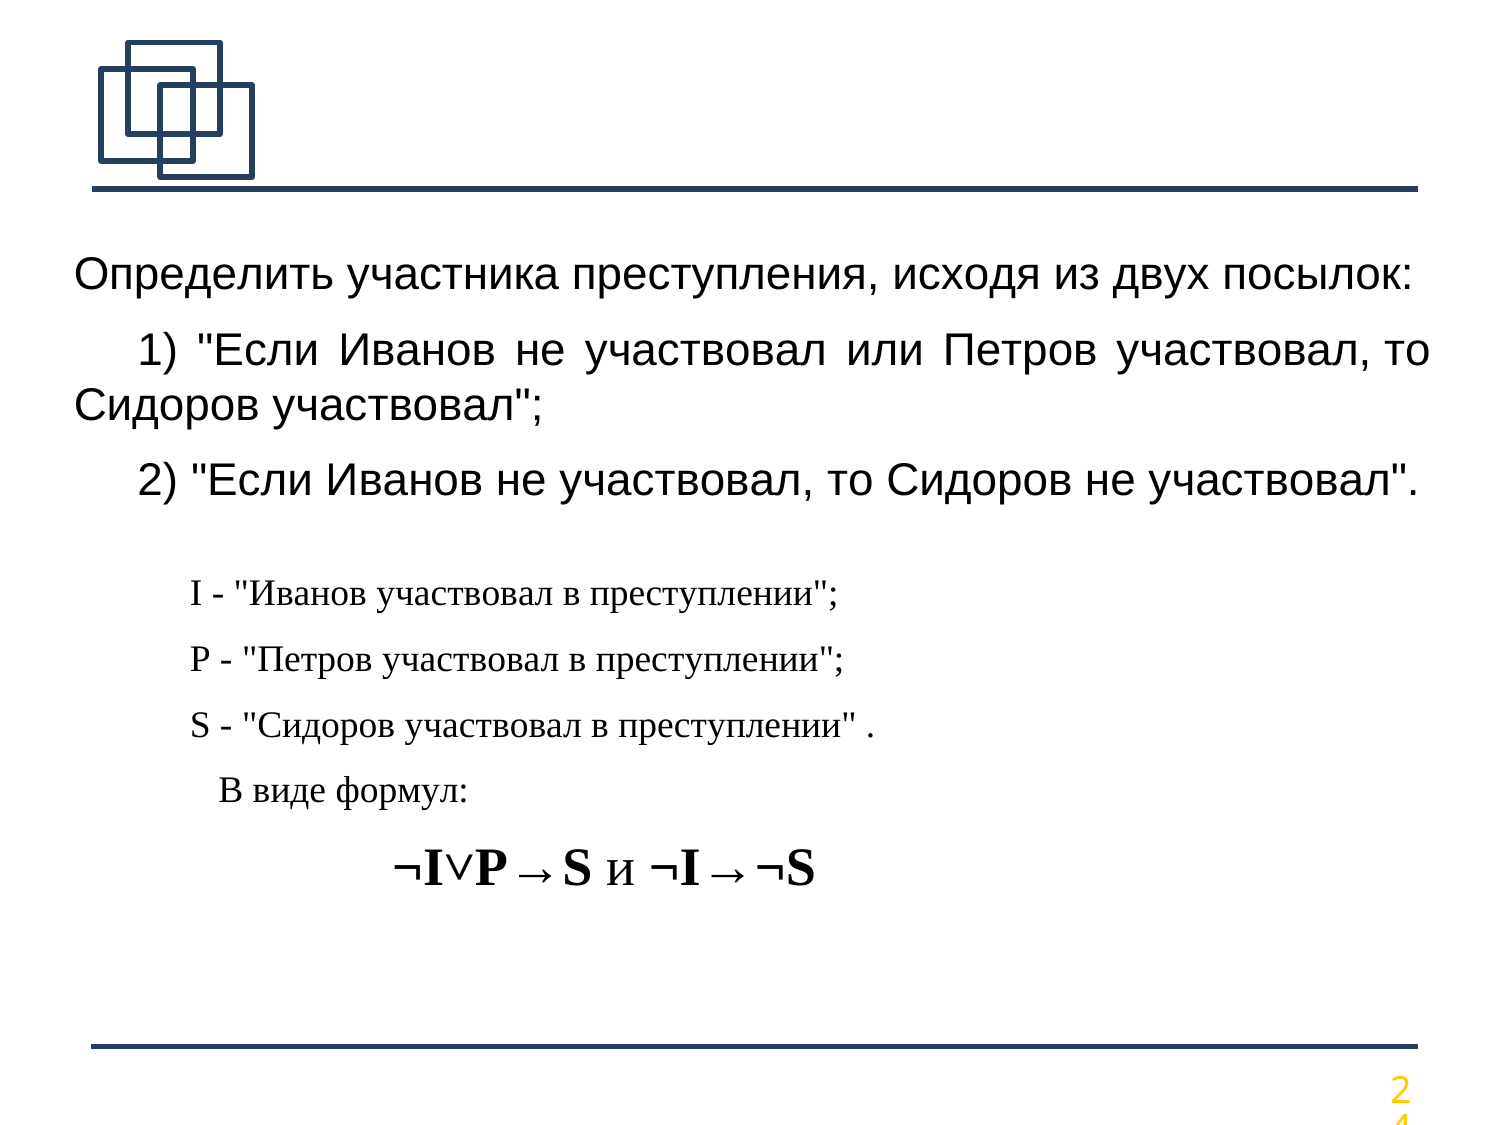

Определить участника преступления, исходя из двух посылок:
     1) "Если Иванов не участвовал или Петров участвовал, то Сидоров участвовал";
     2) "Если Иванов не участвовал, то Сидоров не участвовал".
I - "Иванов участвовал в преступлении";
P - "Петров участвовал в преступлении";
S - "Сидоров участвовал в преступлении" .
   В виде формул:
¬I˅P→S и ¬I→¬S